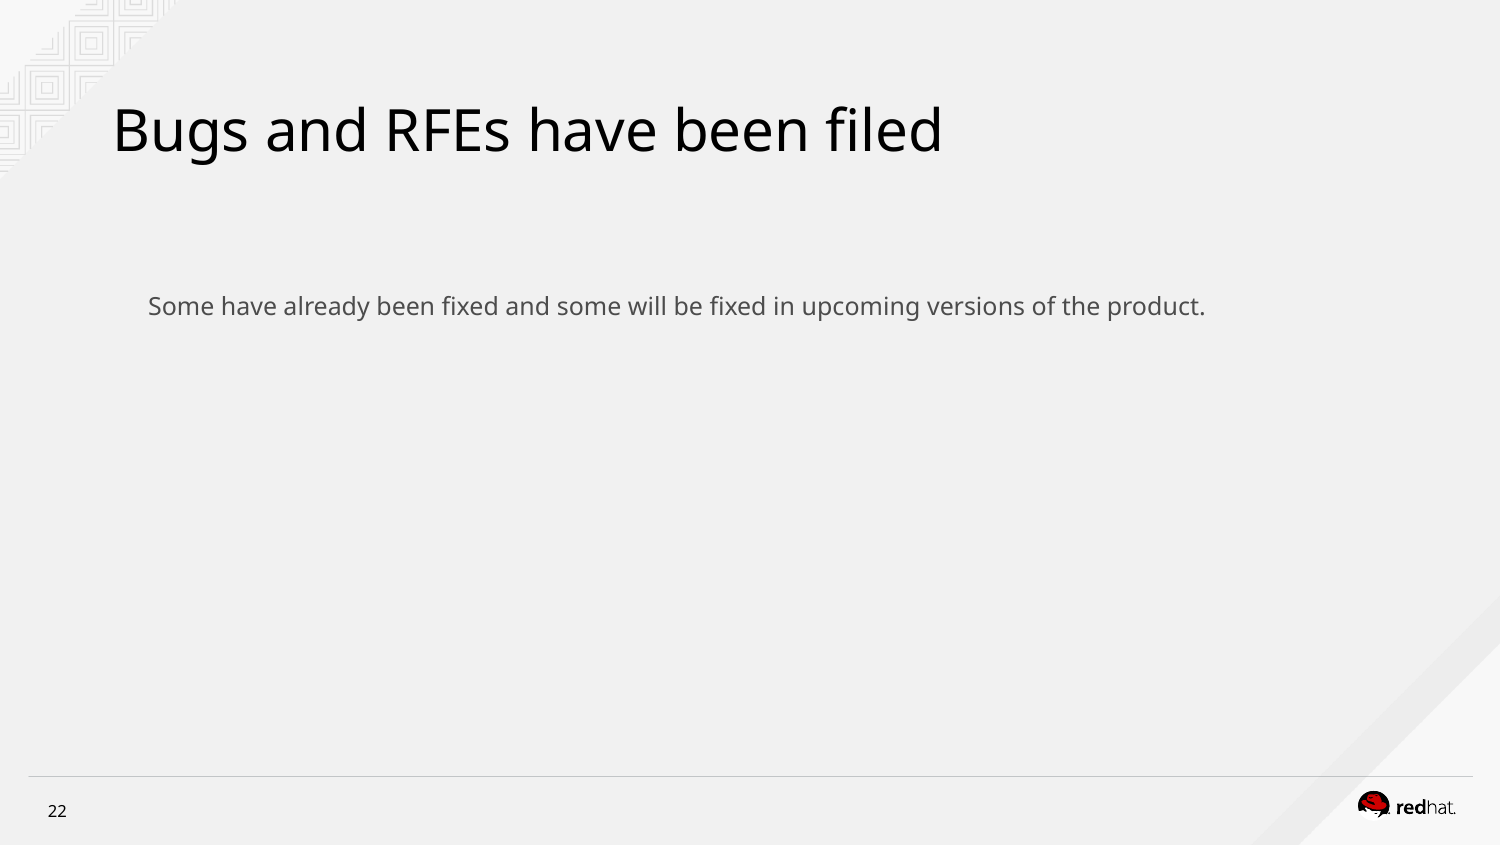

# Bugs and RFEs have been filed
Some have already been fixed and some will be fixed in upcoming versions of the product.
22